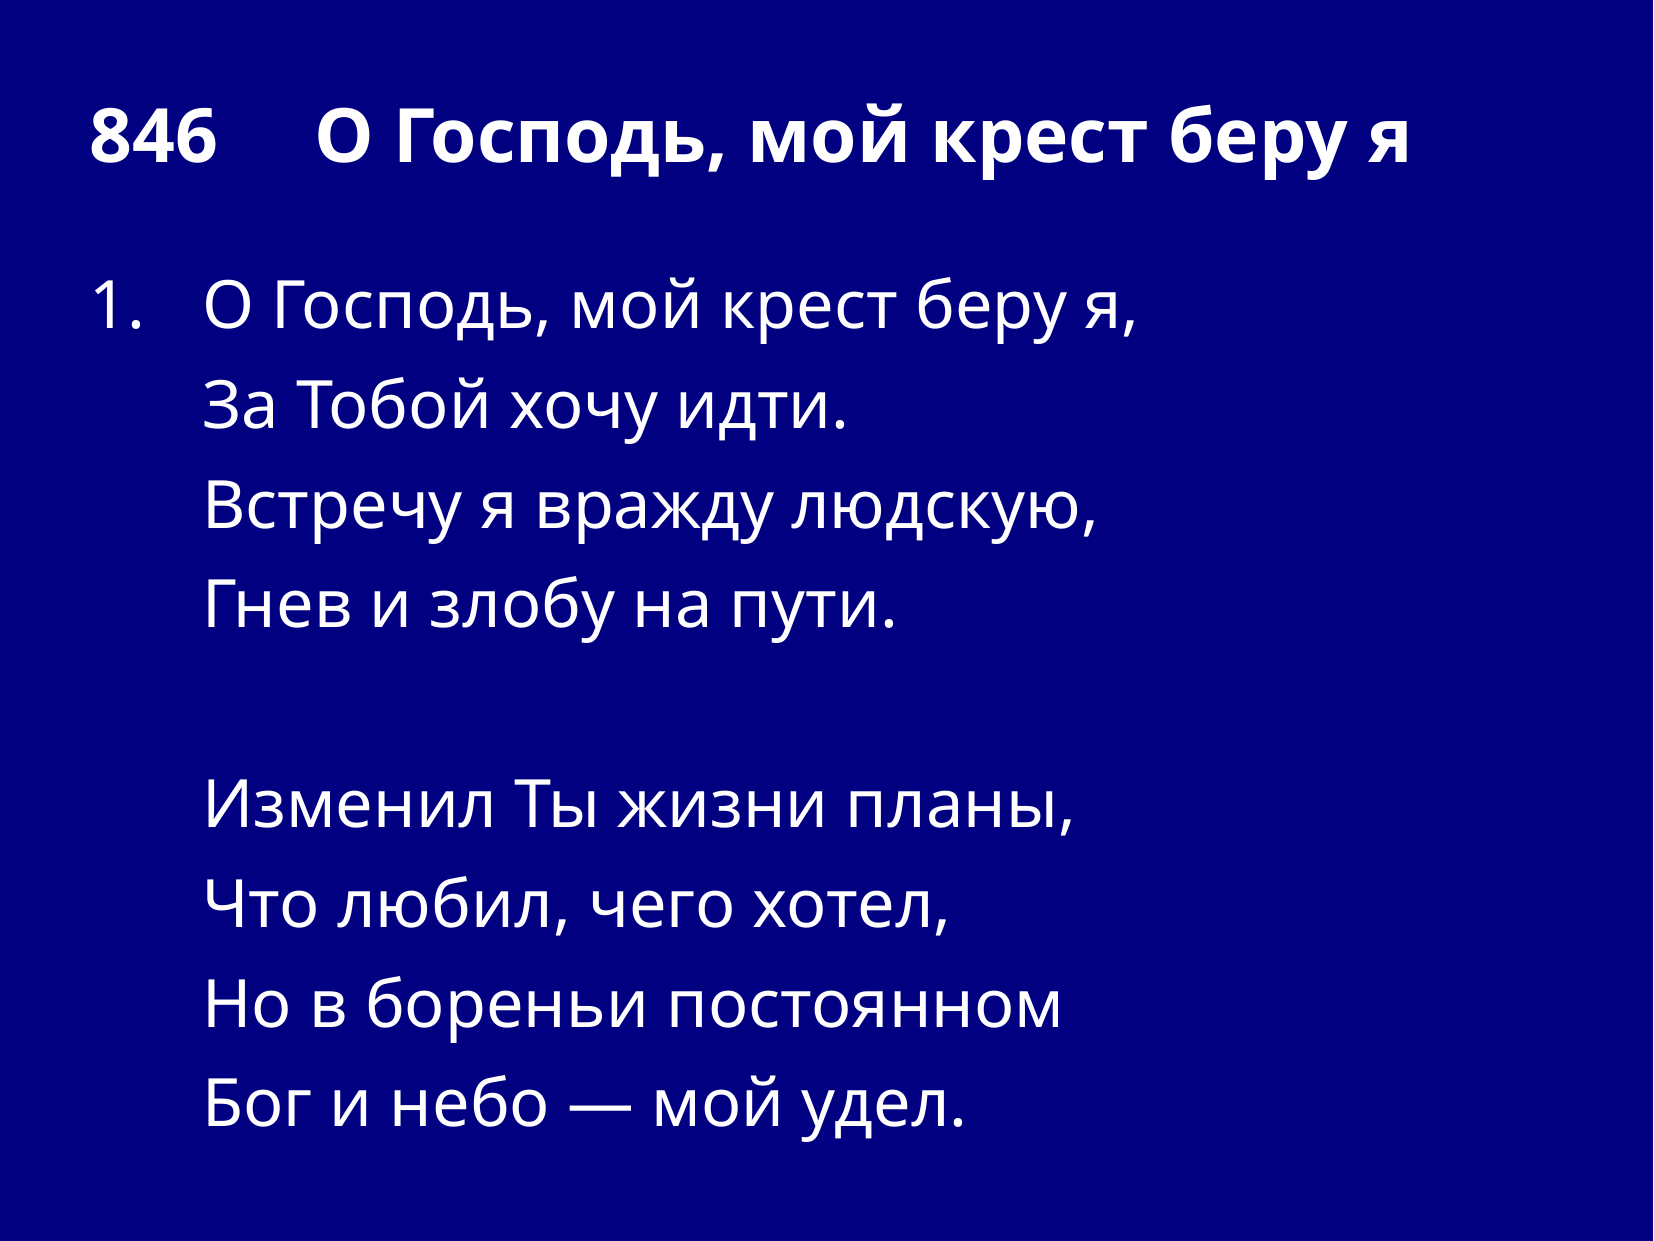

846	О Господь, мой крест беру я
1.	О Господь, мой крест беру я,
	За Тобой хочу идти.
	Встречу я вражду людскую,
	Гнев и злобу на пути.
	Изменил Ты жизни планы,
	Что любил, чего хотел,
	Но в бореньи постоянном
	Бог и небо — мой удел.